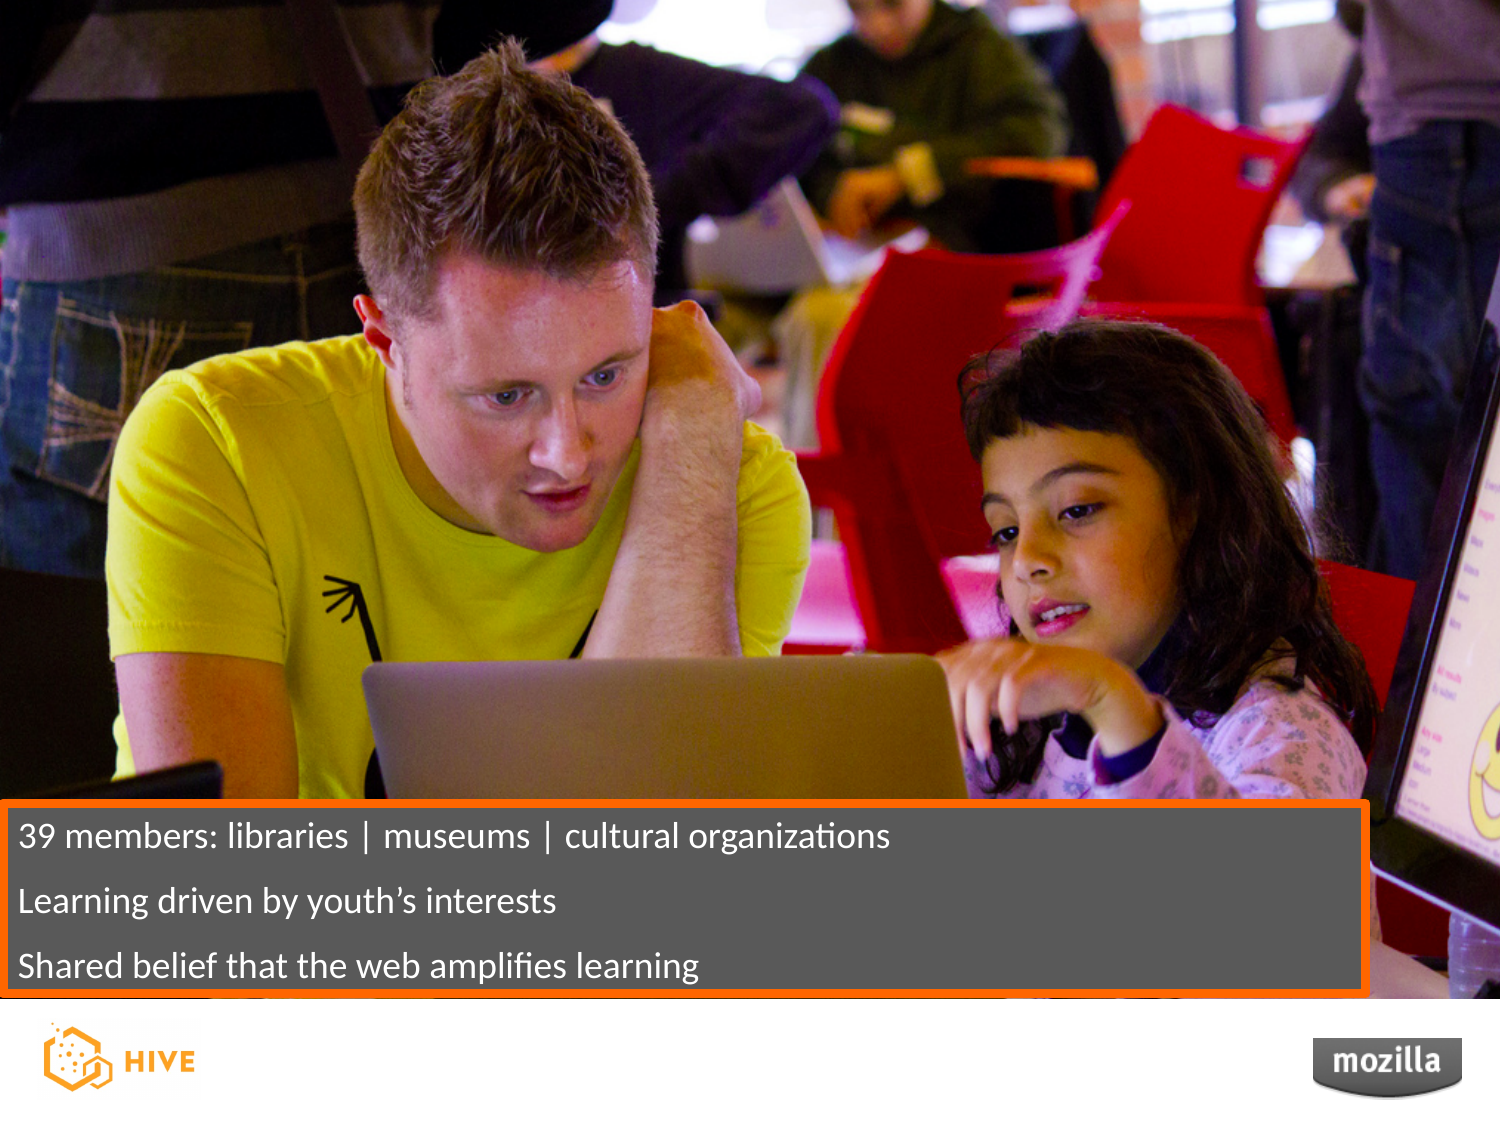

39 members: libraries | museums | cultural organizations
Learning driven by youth’s interests
Shared belief that the web amplifies learning